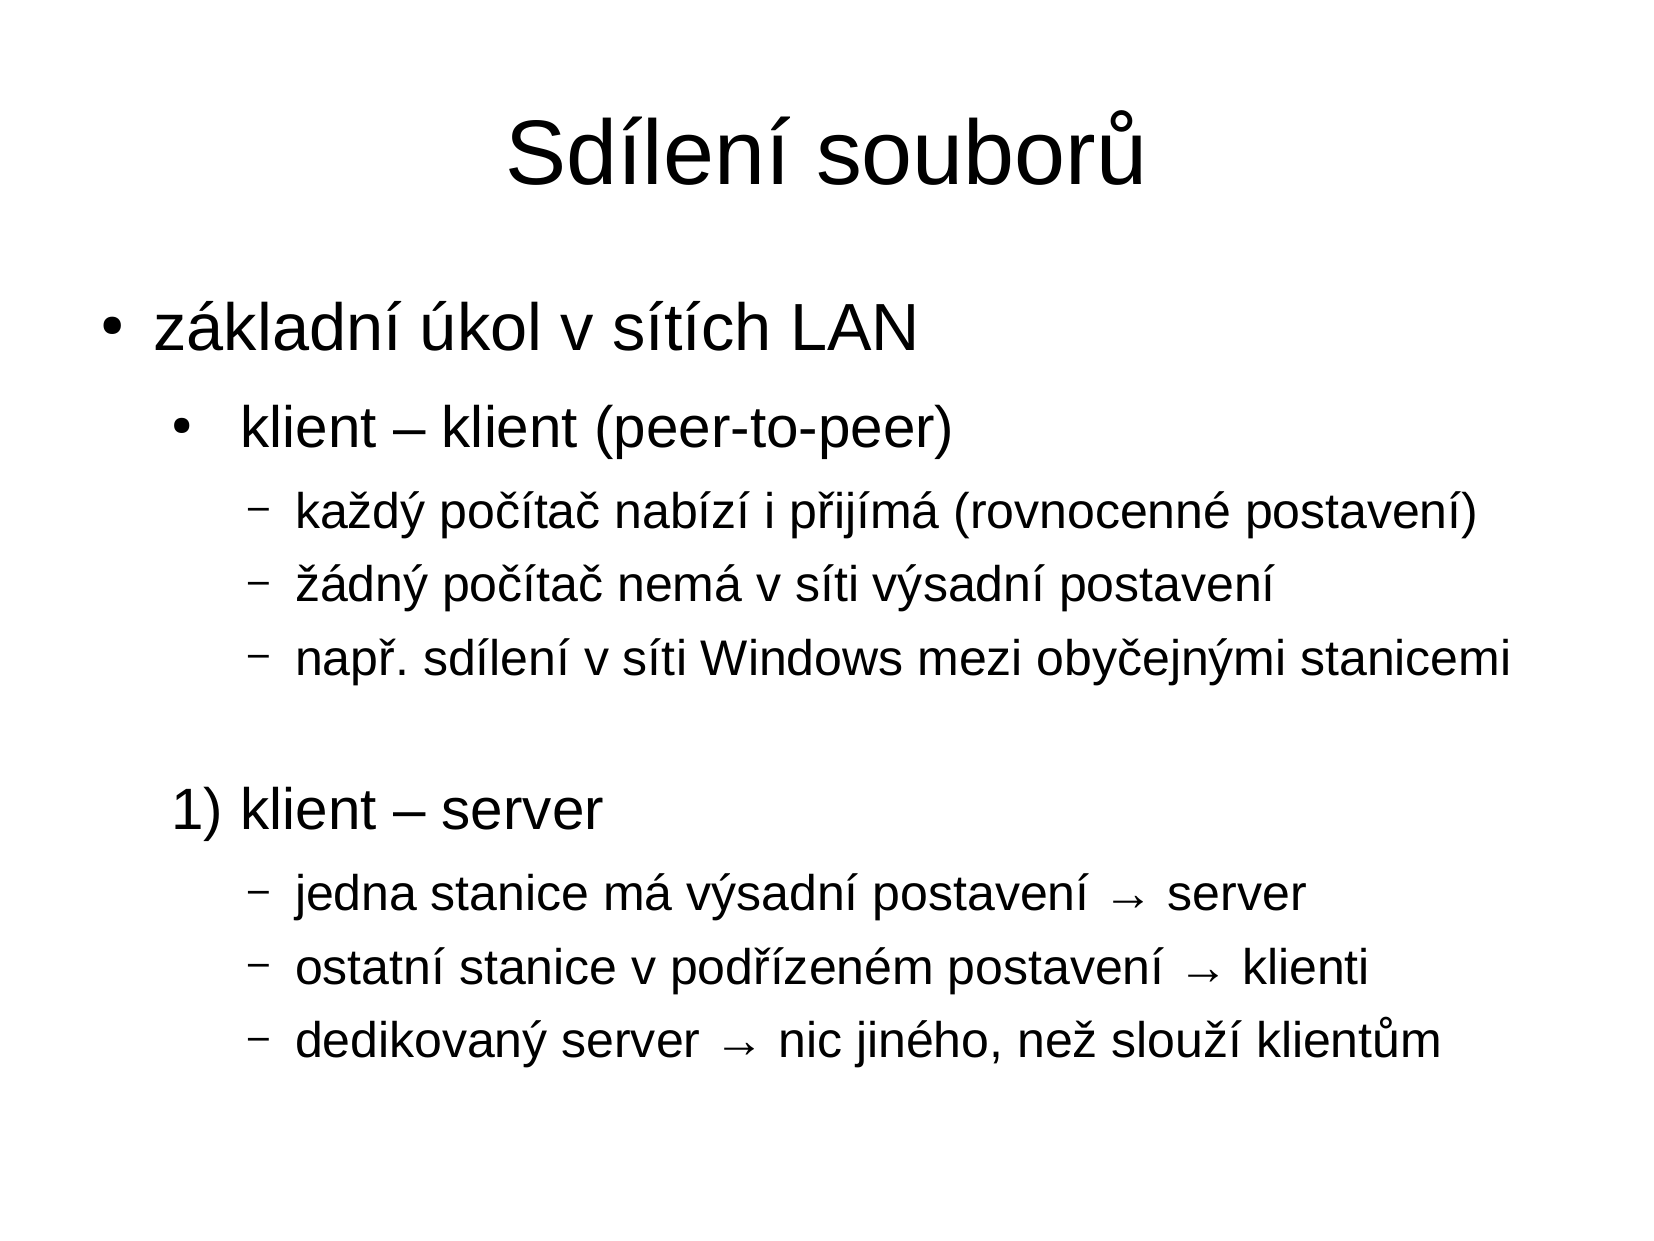

# Sdílení souborů
základní úkol v sítích LAN
 klient – klient (peer-to-peer)
každý počítač nabízí i přijímá (rovnocenné postavení)
žádný počítač nemá v síti výsadní postavení
např. sdílení v síti Windows mezi obyčejnými stanicemi
 klient – server
jedna stanice má výsadní postavení → server
ostatní stanice v podřízeném postavení → klienti
dedikovaný server → nic jiného, než slouží klientům